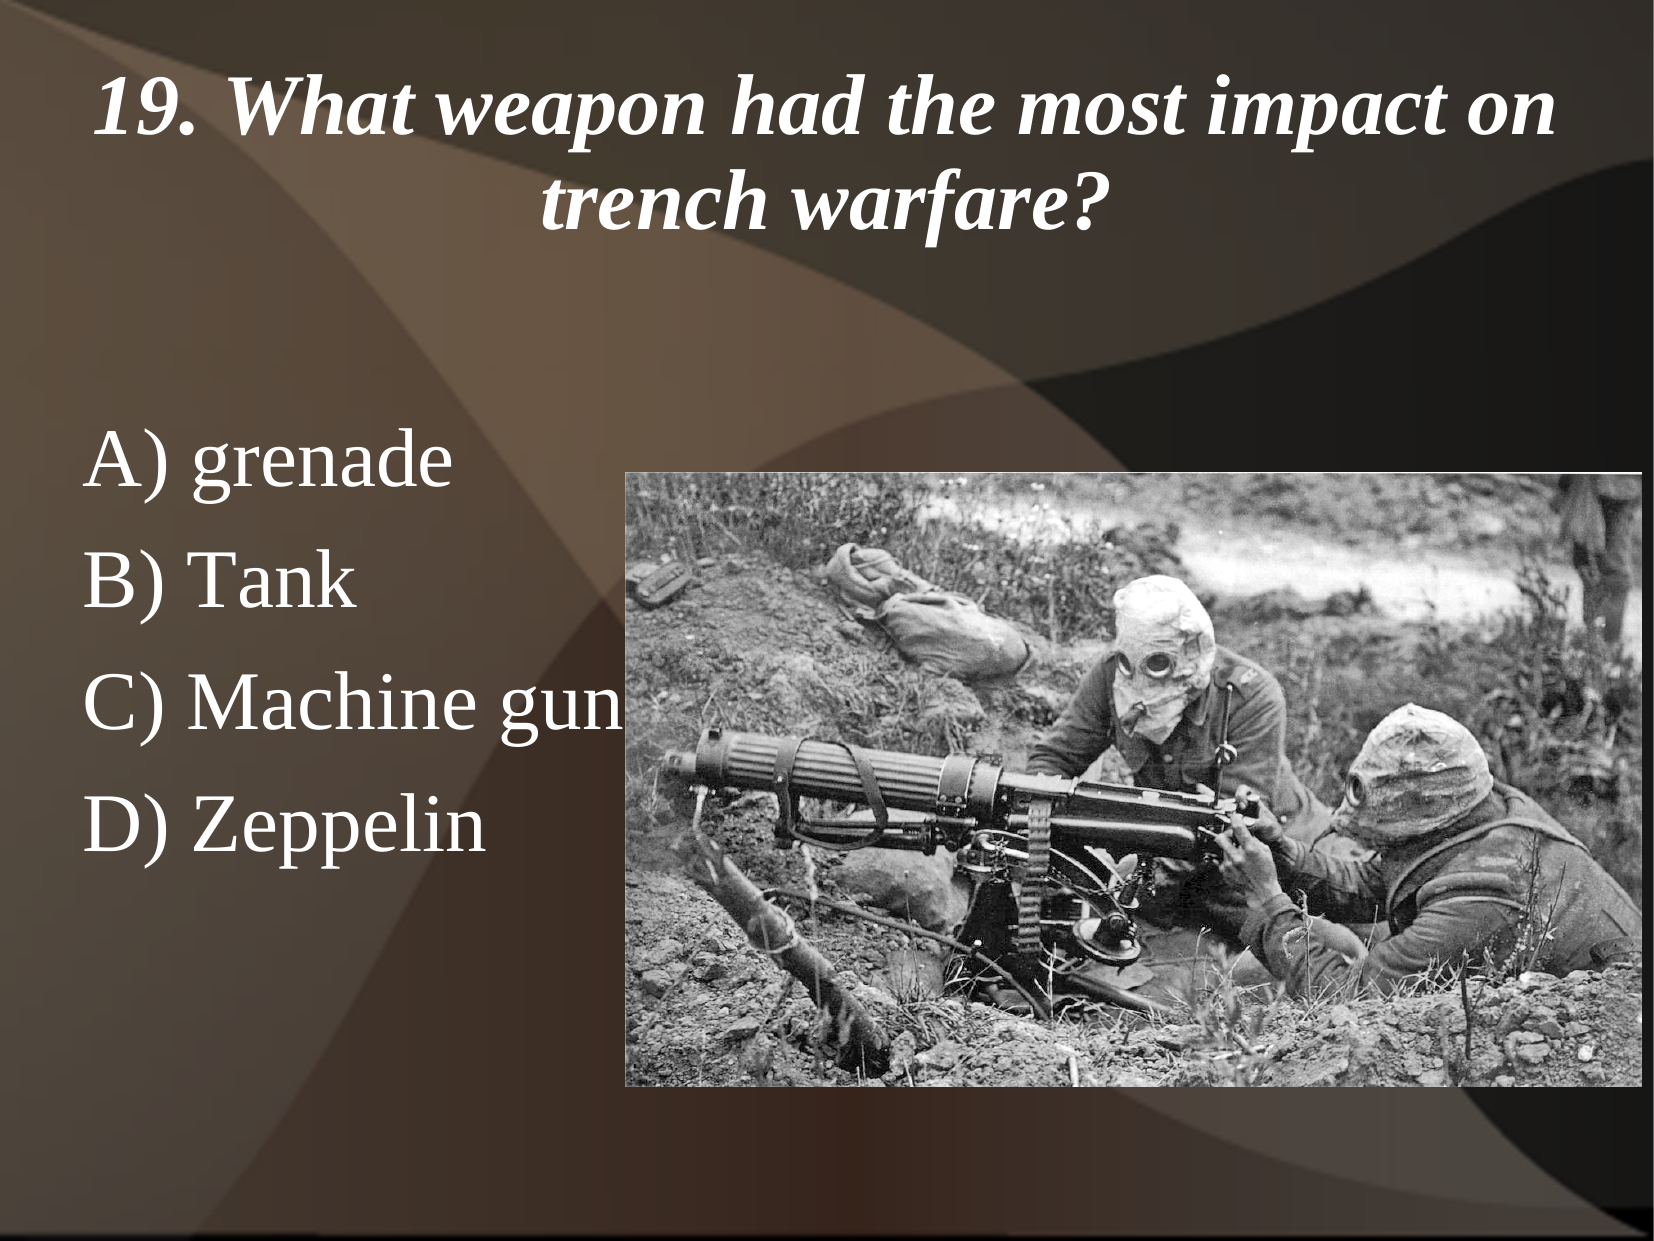

# 19. What weapon had the most impact on trench warfare?
A) grenade
B) Tank
C) Machine gun
D) Zeppelin